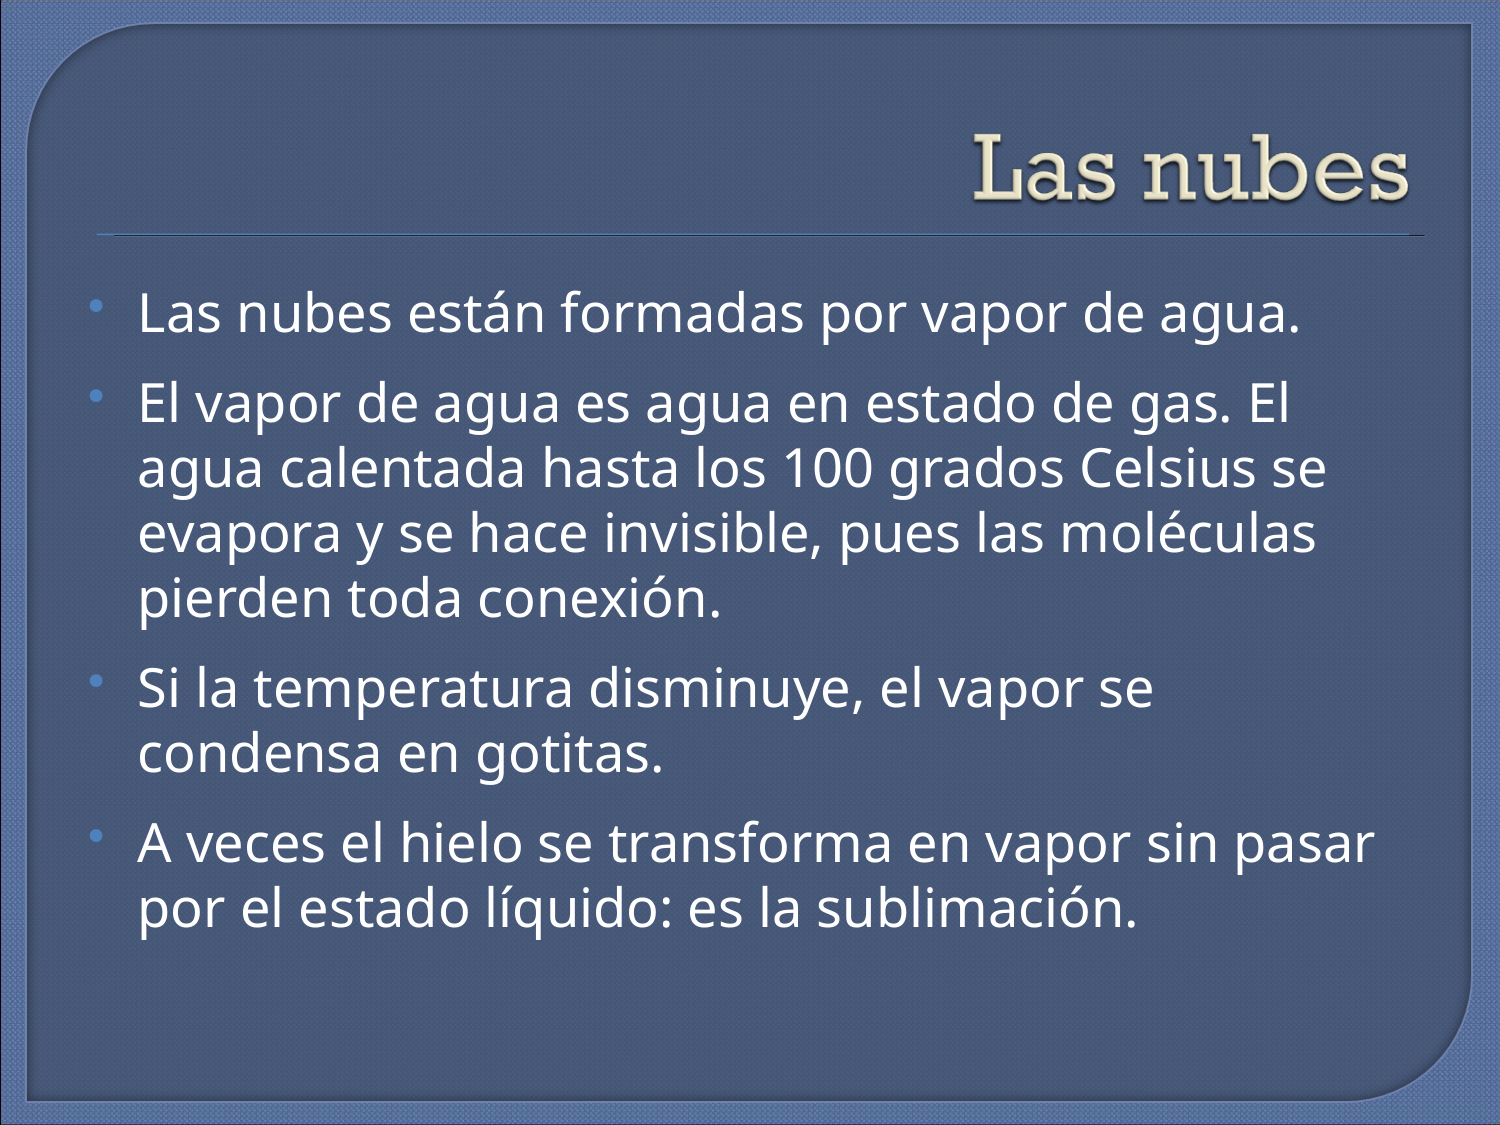

# Las nubes están formadas por vapor de agua.
El vapor de agua es agua en estado de gas. El agua calentada hasta los 100 grados Celsius se evapora y se hace invisible, pues las moléculas pierden toda conexión.
Si la temperatura disminuye, el vapor se condensa en gotitas.
A veces el hielo se transforma en vapor sin pasar por el estado líquido: es la sublimación.